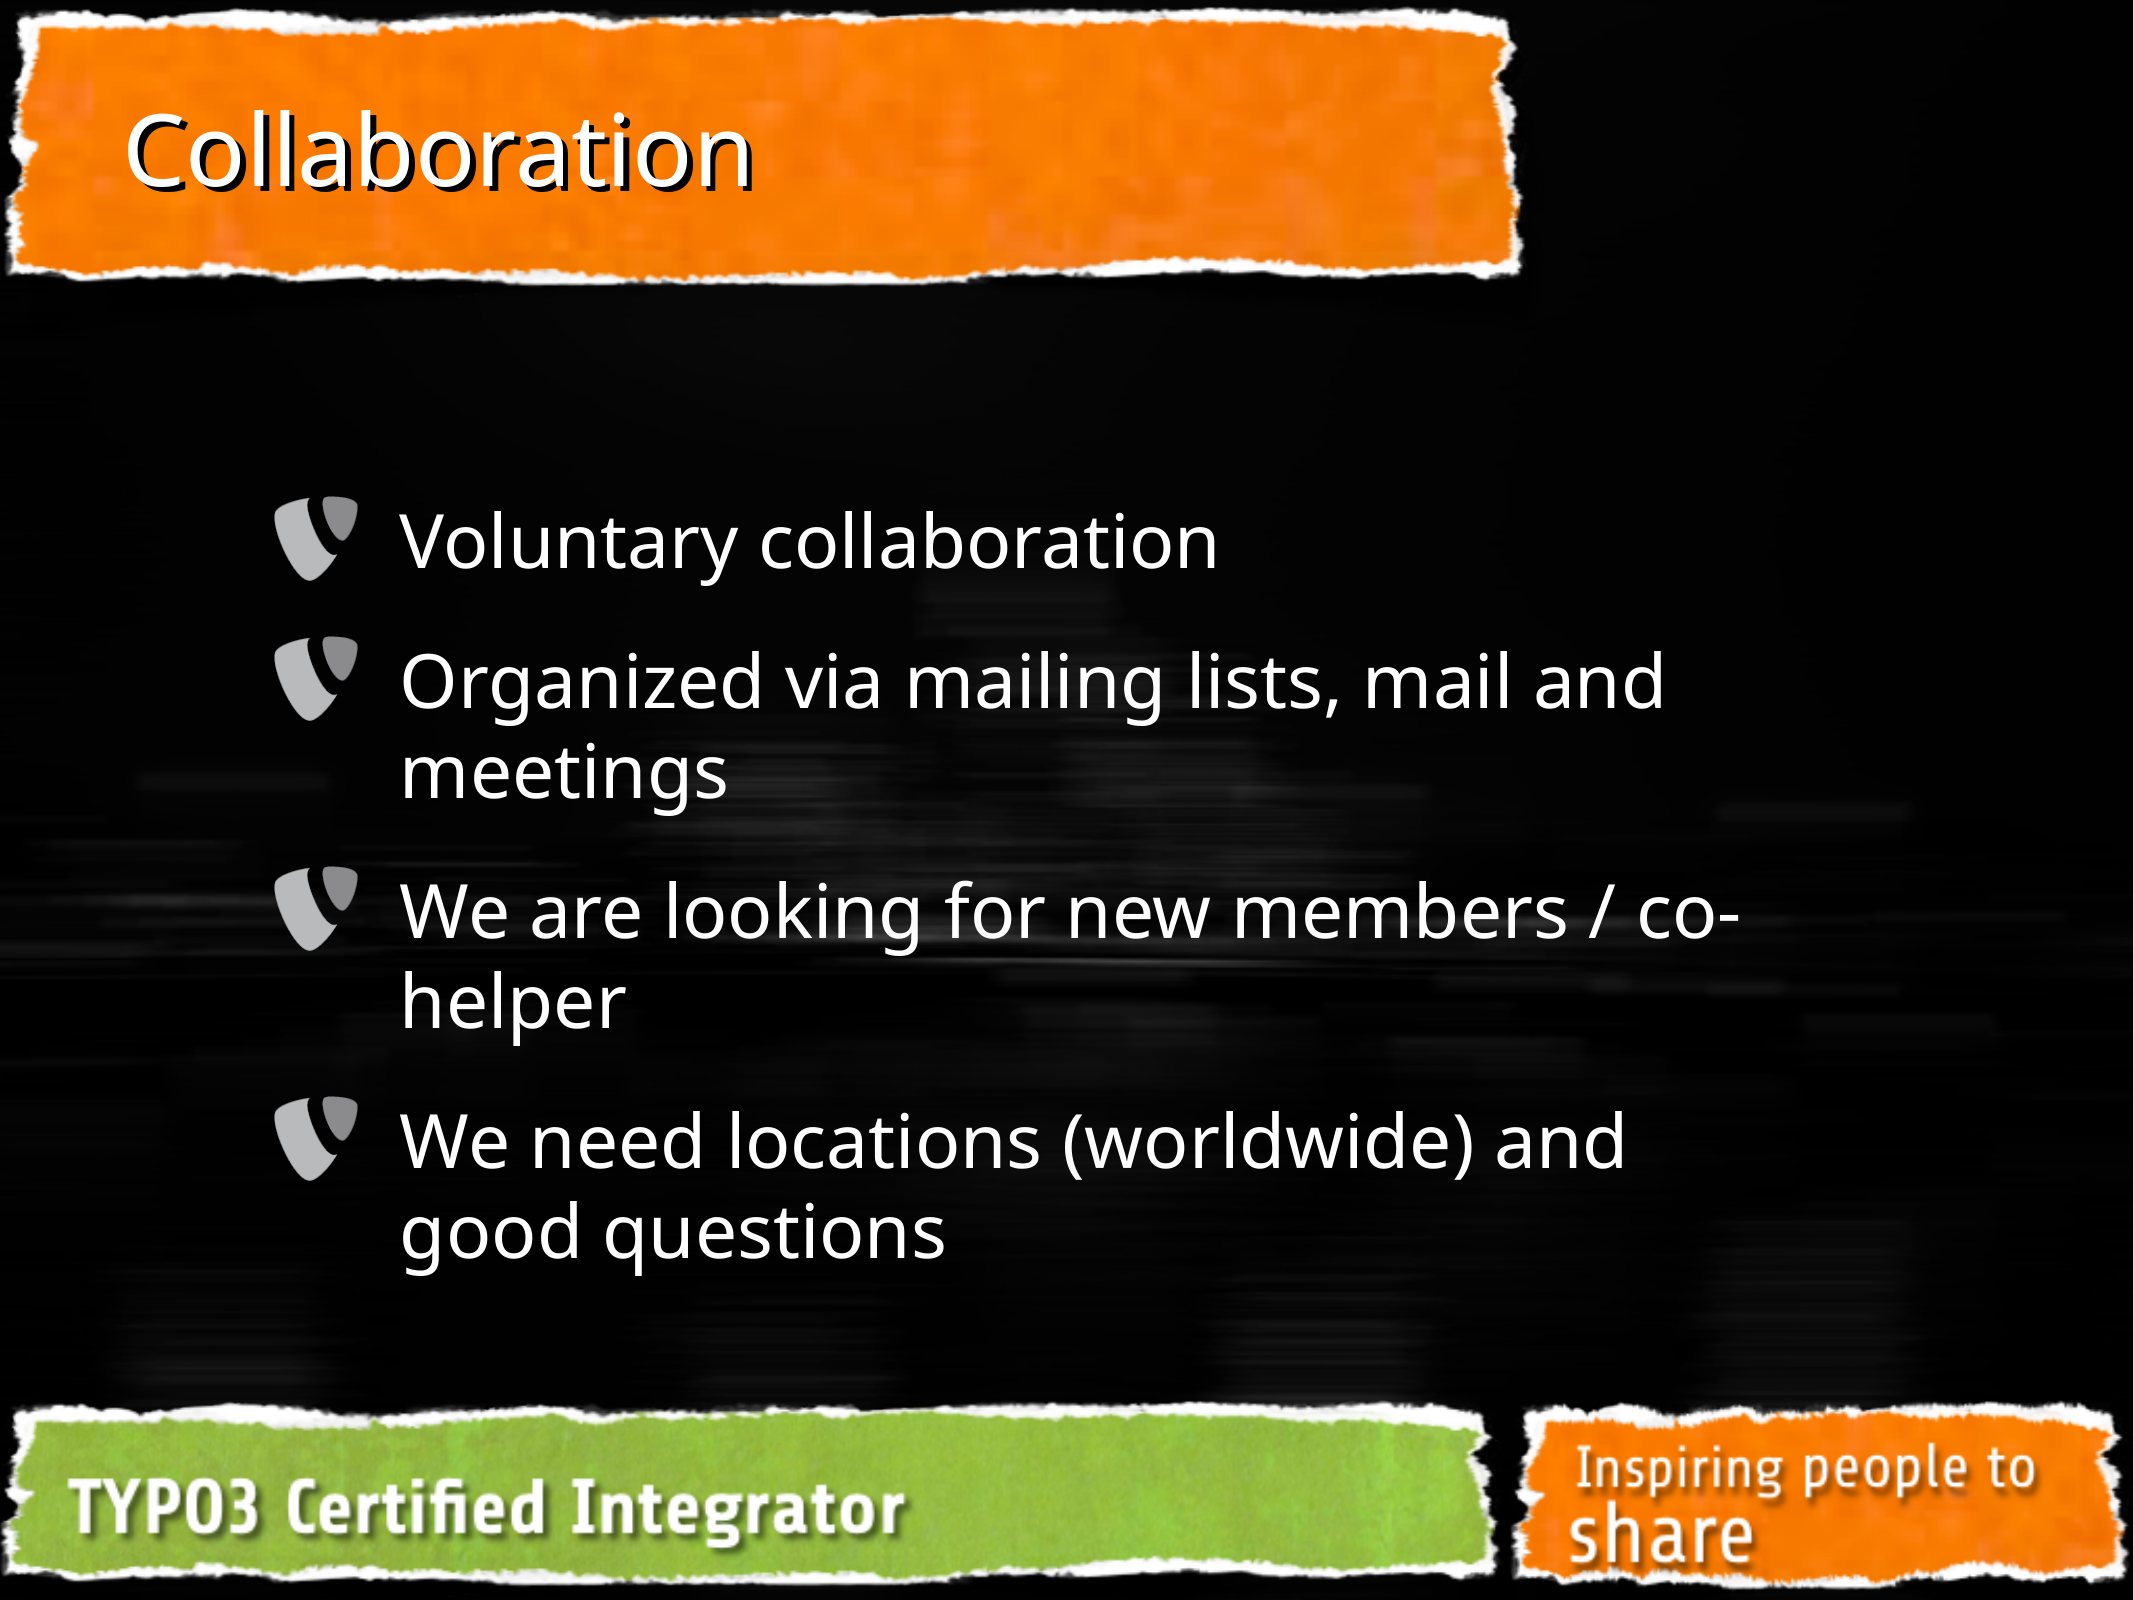

# Collaboration
Voluntary collaboration
Organized via mailing lists, mail and meetings
We are looking for new members / co-helper
We need locations (worldwide) and
good questions